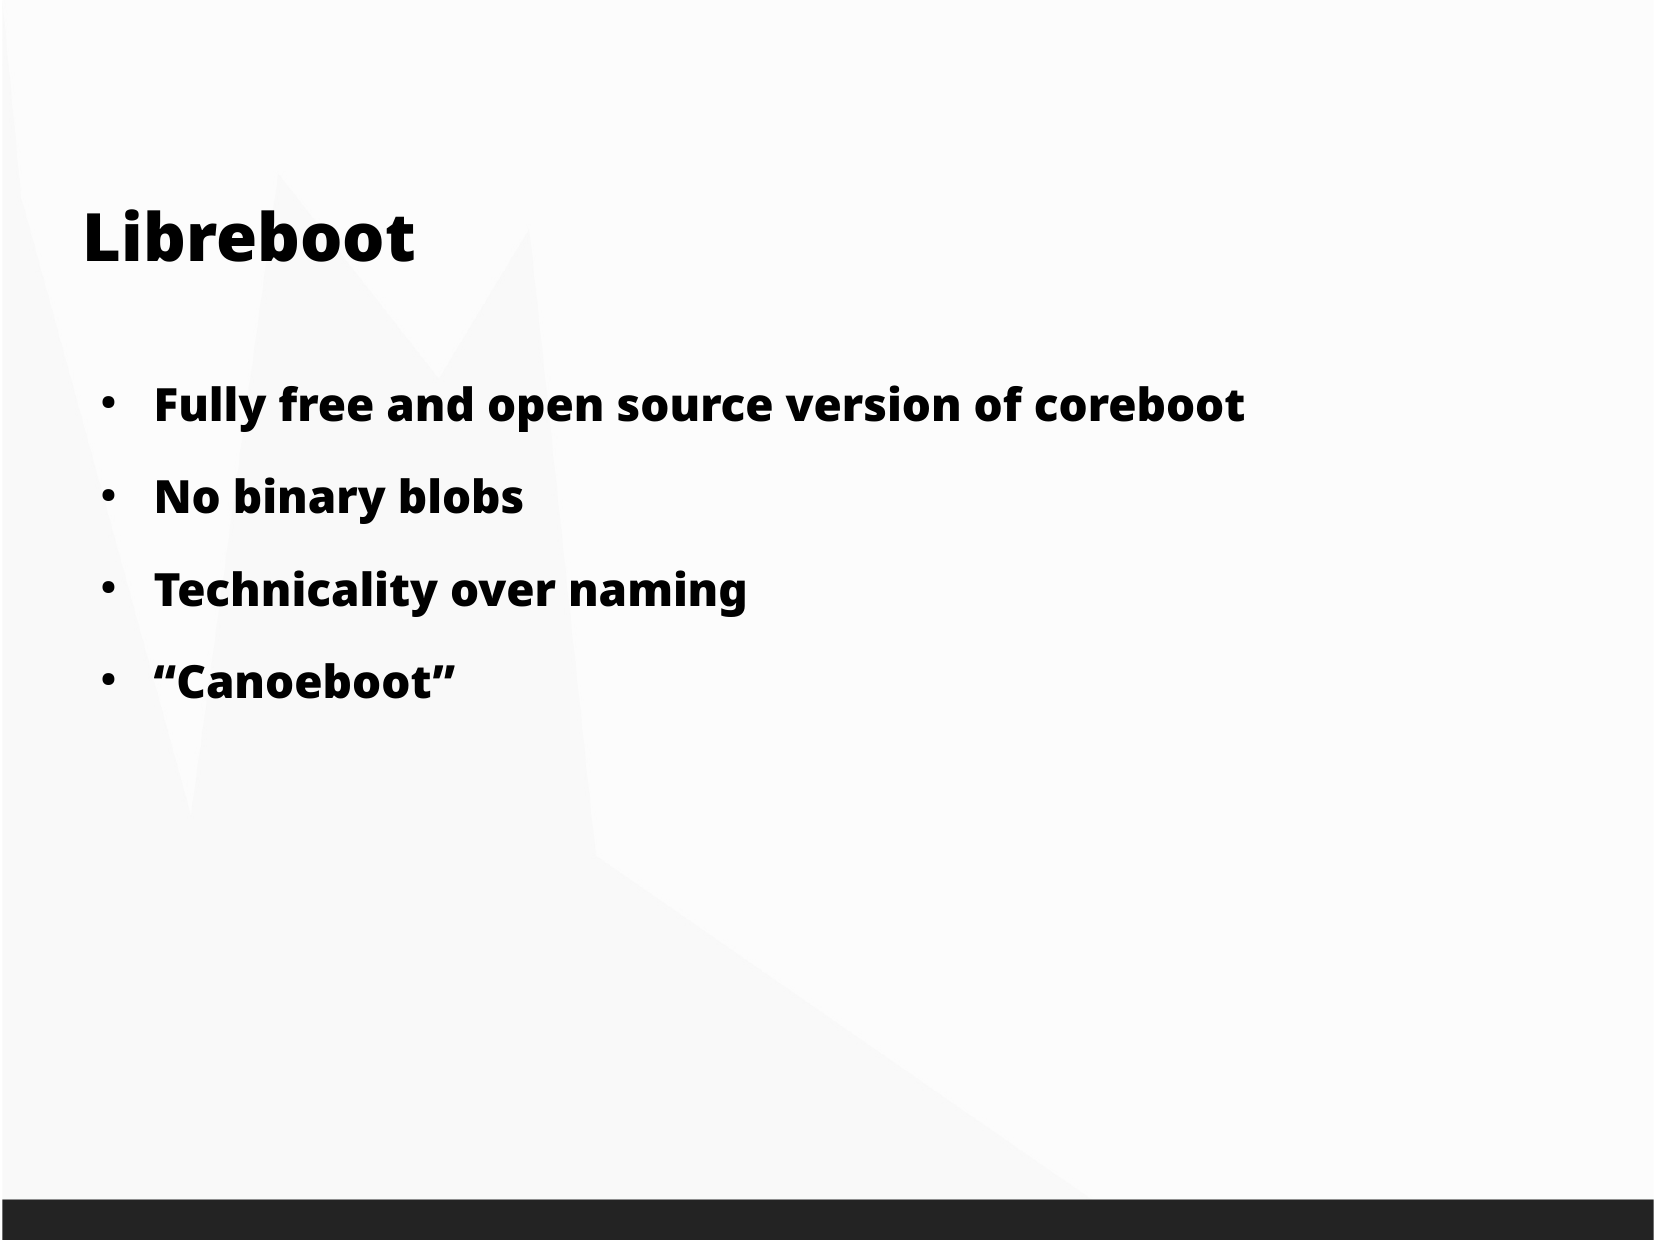

# Libreboot
Fully free and open source version of coreboot
No binary blobs
Technicality over naming
“Canoeboot”